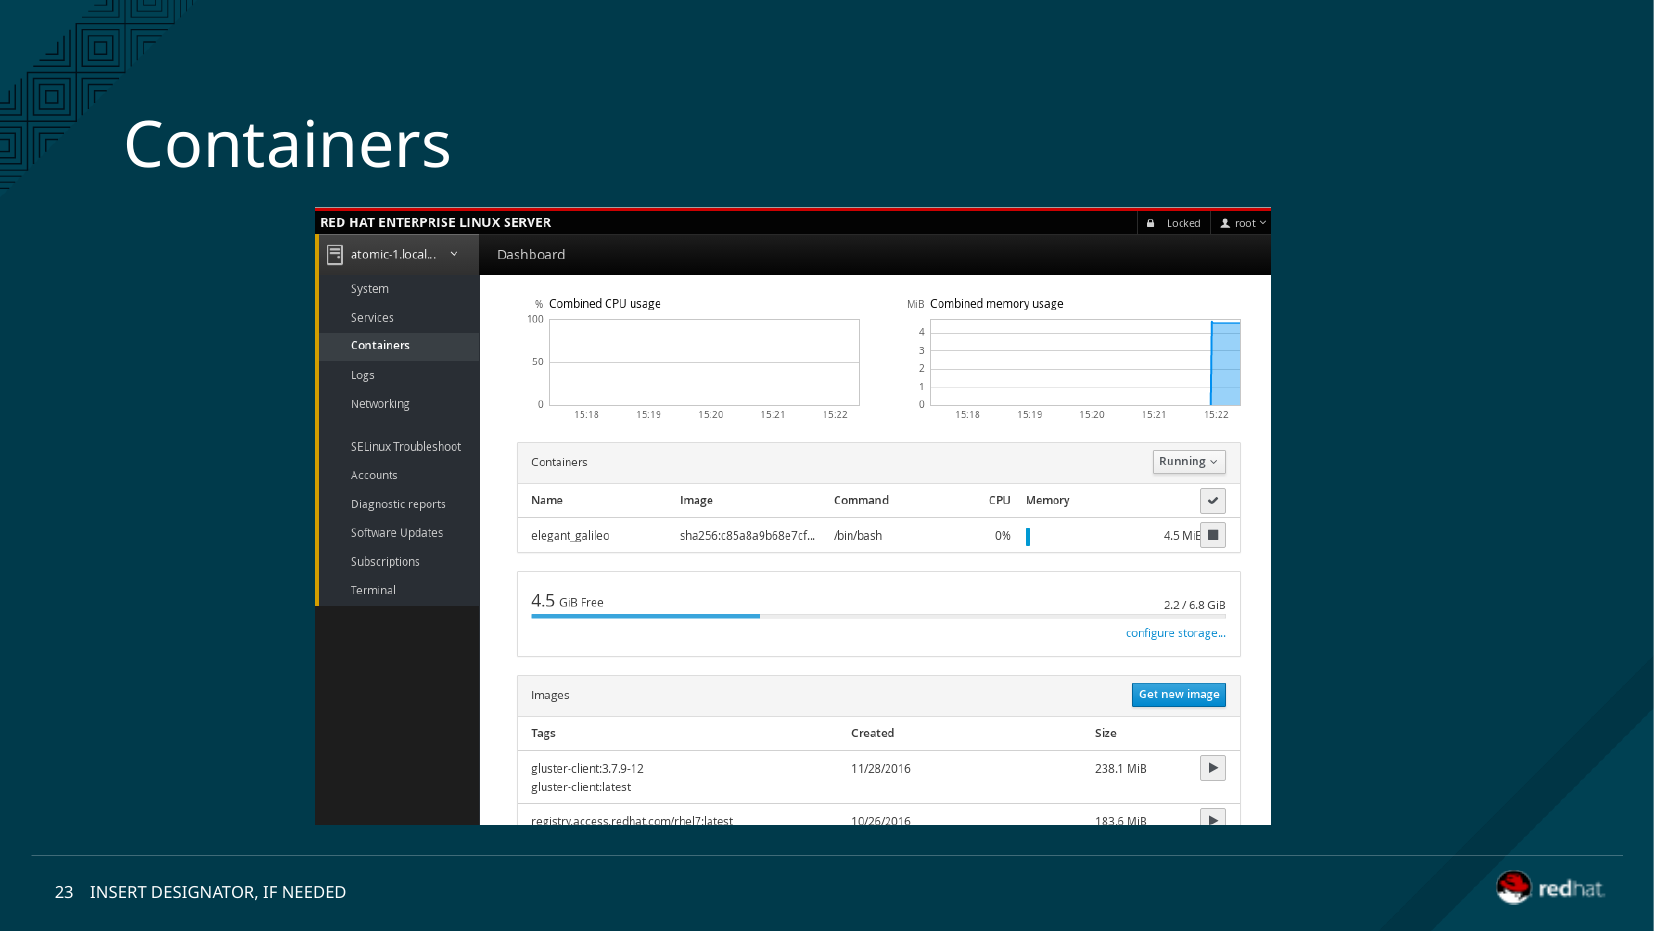

# Containers
23
INSERT DESIGNATOR, IF NEEDED